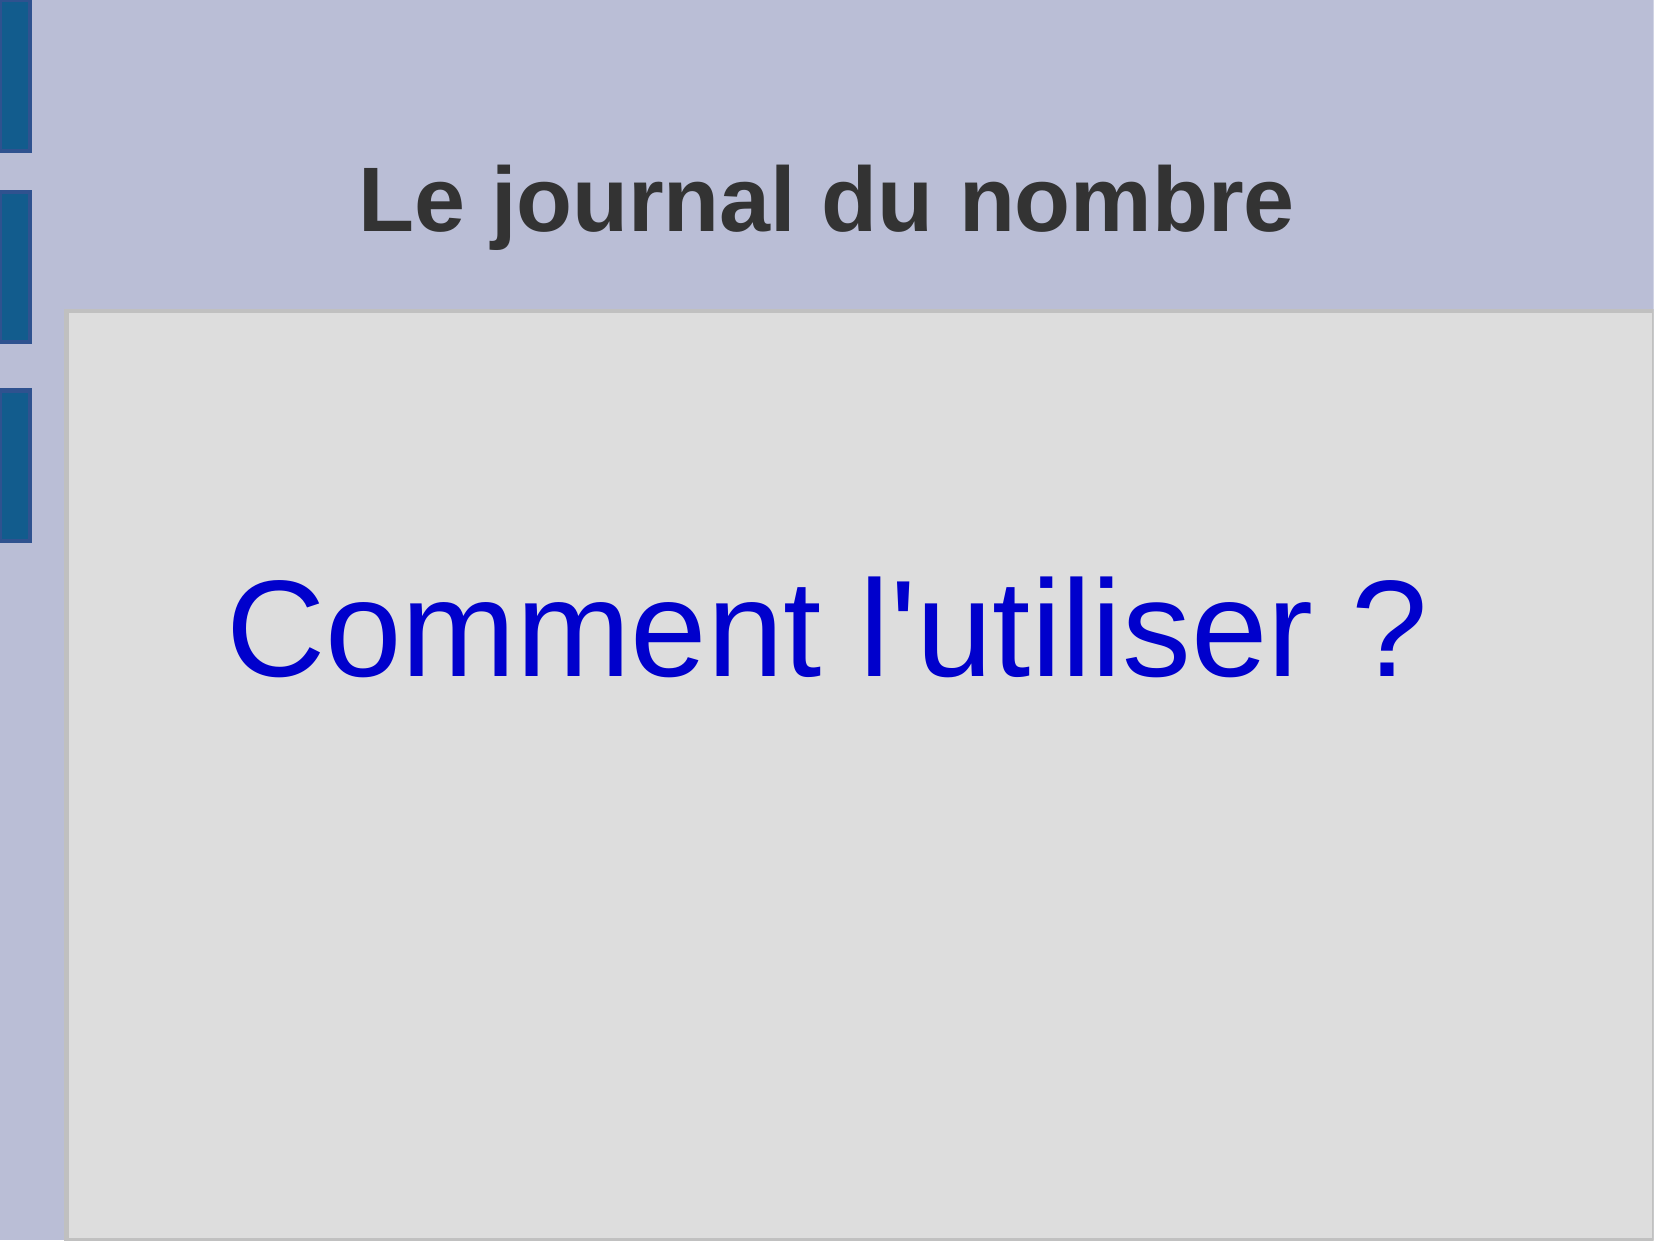

# Le journal du nombre
Comment l'utiliser ?